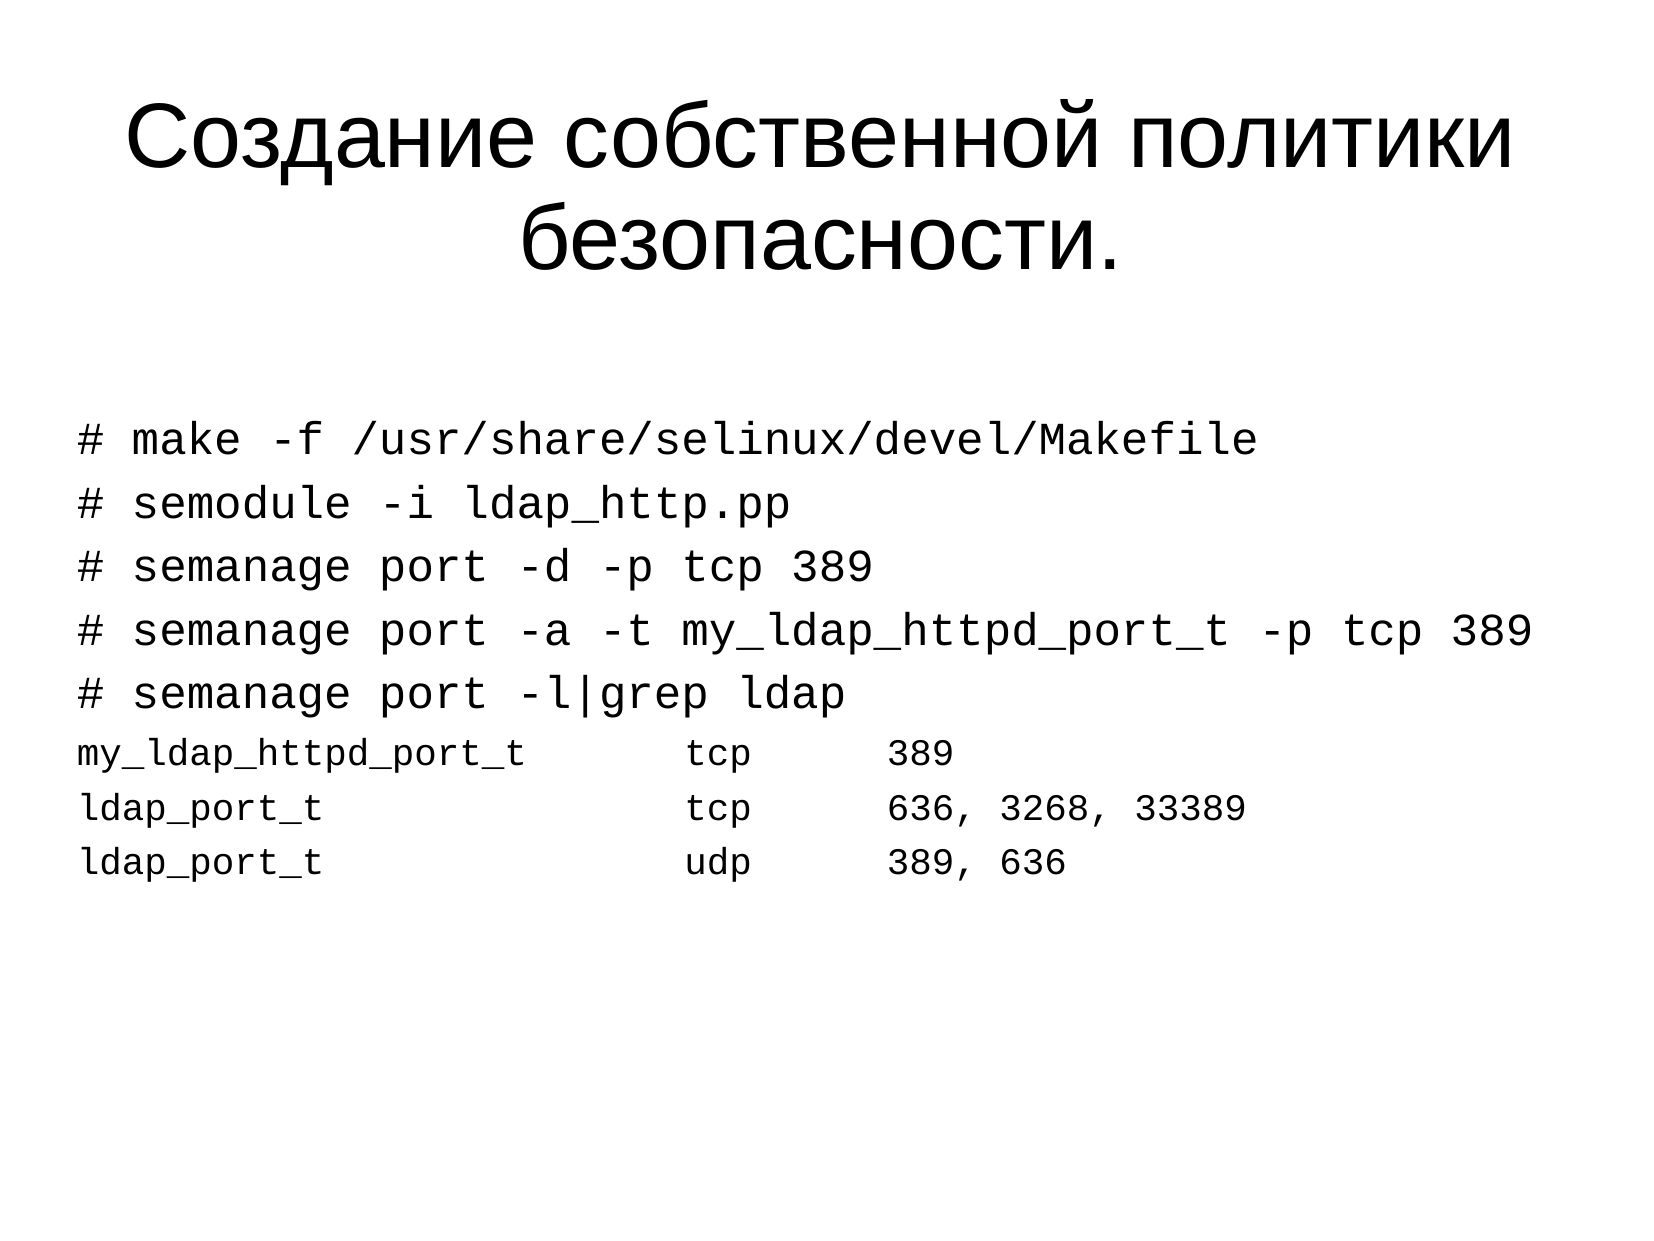

Создание собственной политики безопасности.
# # make -f /usr/share/selinux/devel/Makefile
# semodule -i ldap_http.pp
# semanage port -d -p tcp 389
# semanage port -a -t my_ldap_httpd_port_t -p tcp 389
# semanage port -l|grep ldap
my_ldap_httpd_port_t tcp 389
ldap_port_t tcp 636, 3268, 33389
ldap_port_t udp 389, 636